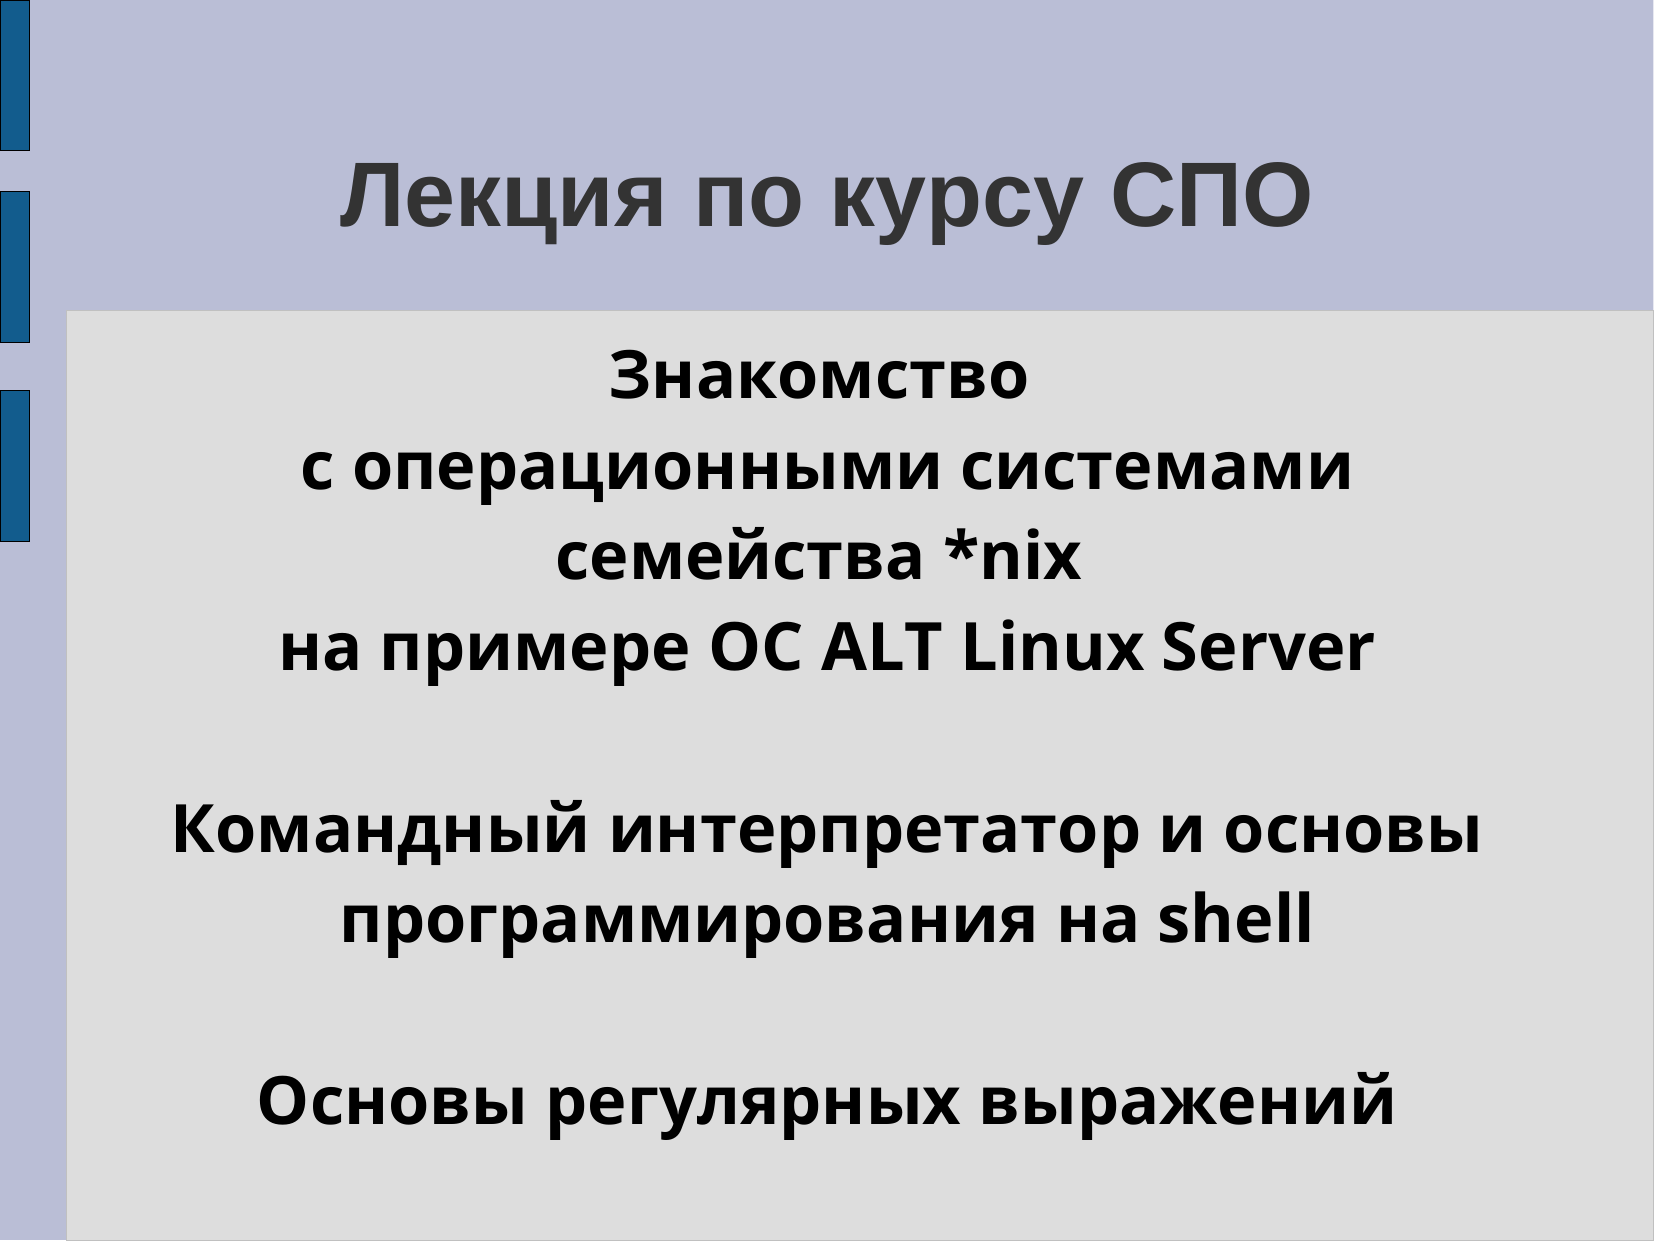

# Лекция по курсу СПО
Знакомство
с операционными системами семейства *nix
на примере ОС ALT Linux Server
Командный интерпретатор и основы программирования на shell
Основы регулярных выражений